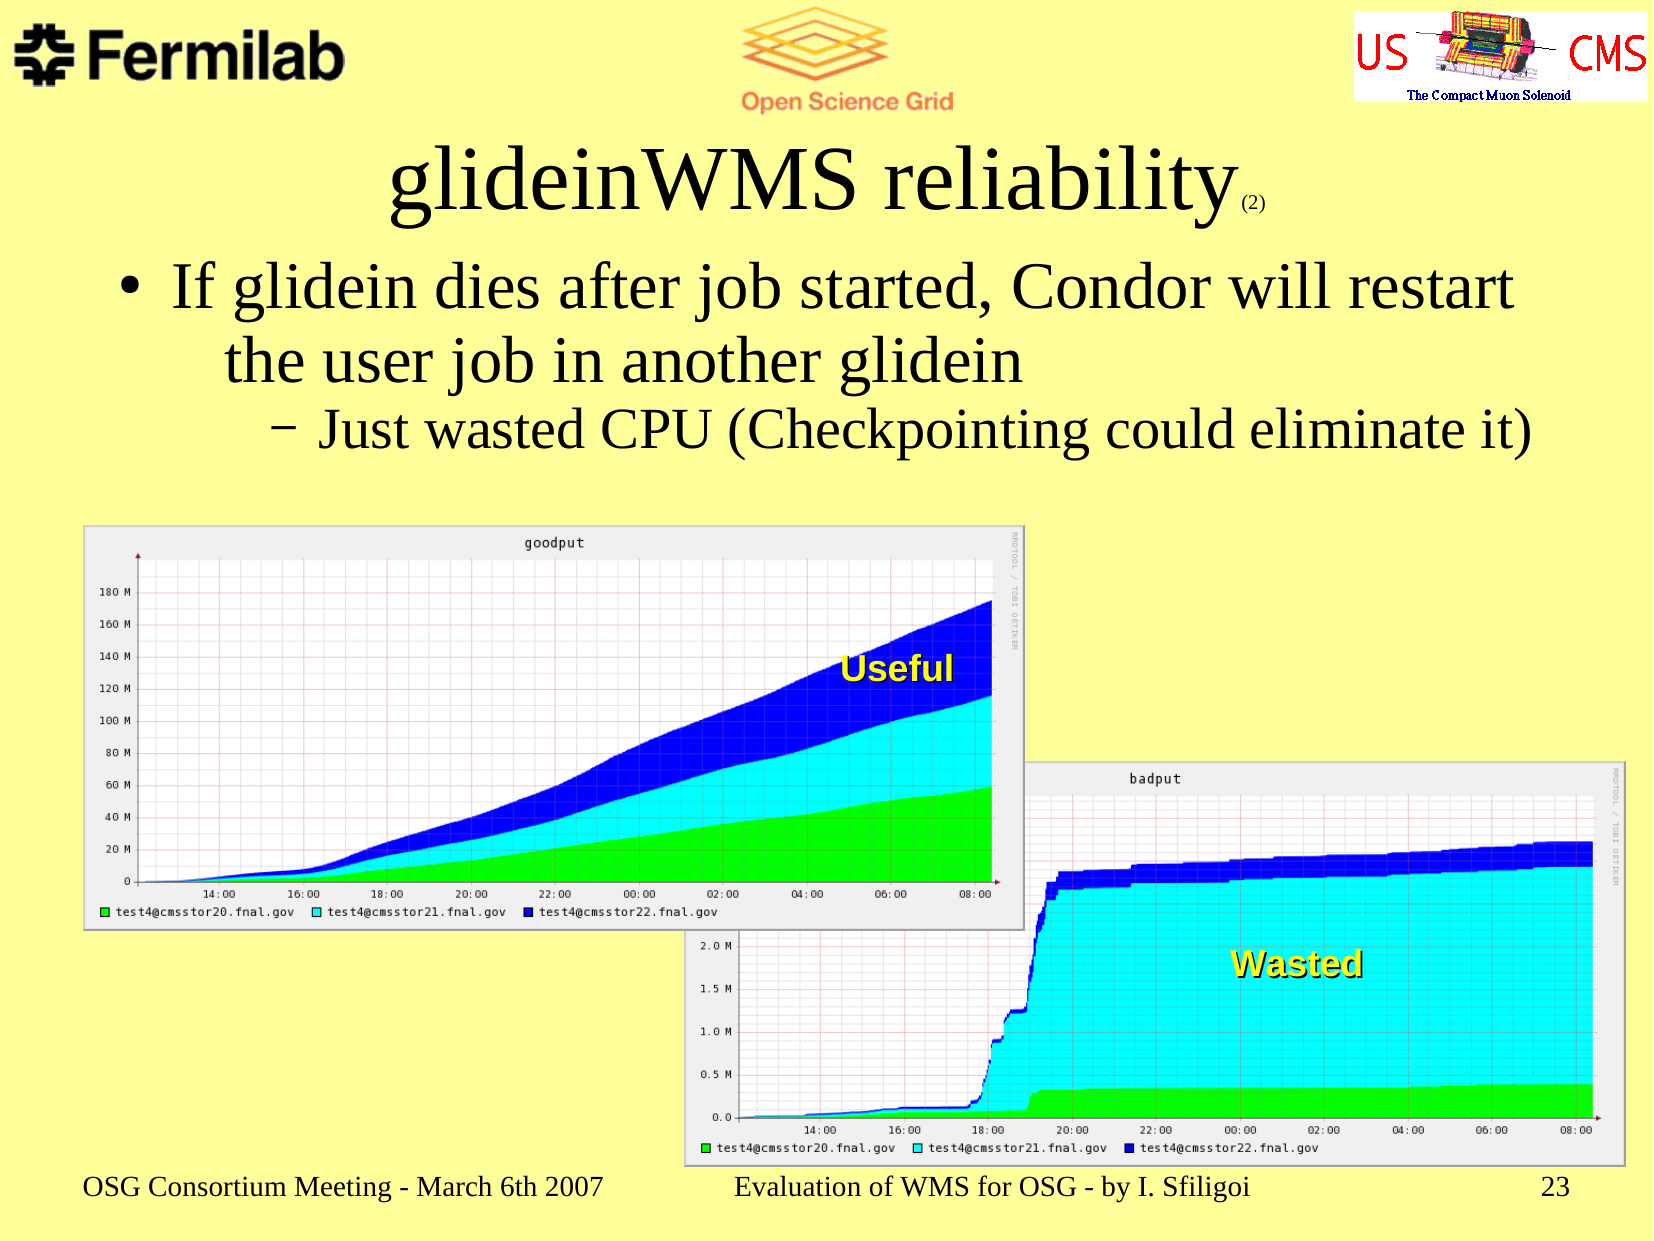

# glideinWMS reliability(2)
If glidein dies after job started, Condor will restart the user job in another glidein
Just wasted CPU (Checkpointing could eliminate it)
Useful
Wasted
OSG Consortium Meeting - March 6th 2007
Evaluation of WMS for OSG - by I. Sfiligoi
23